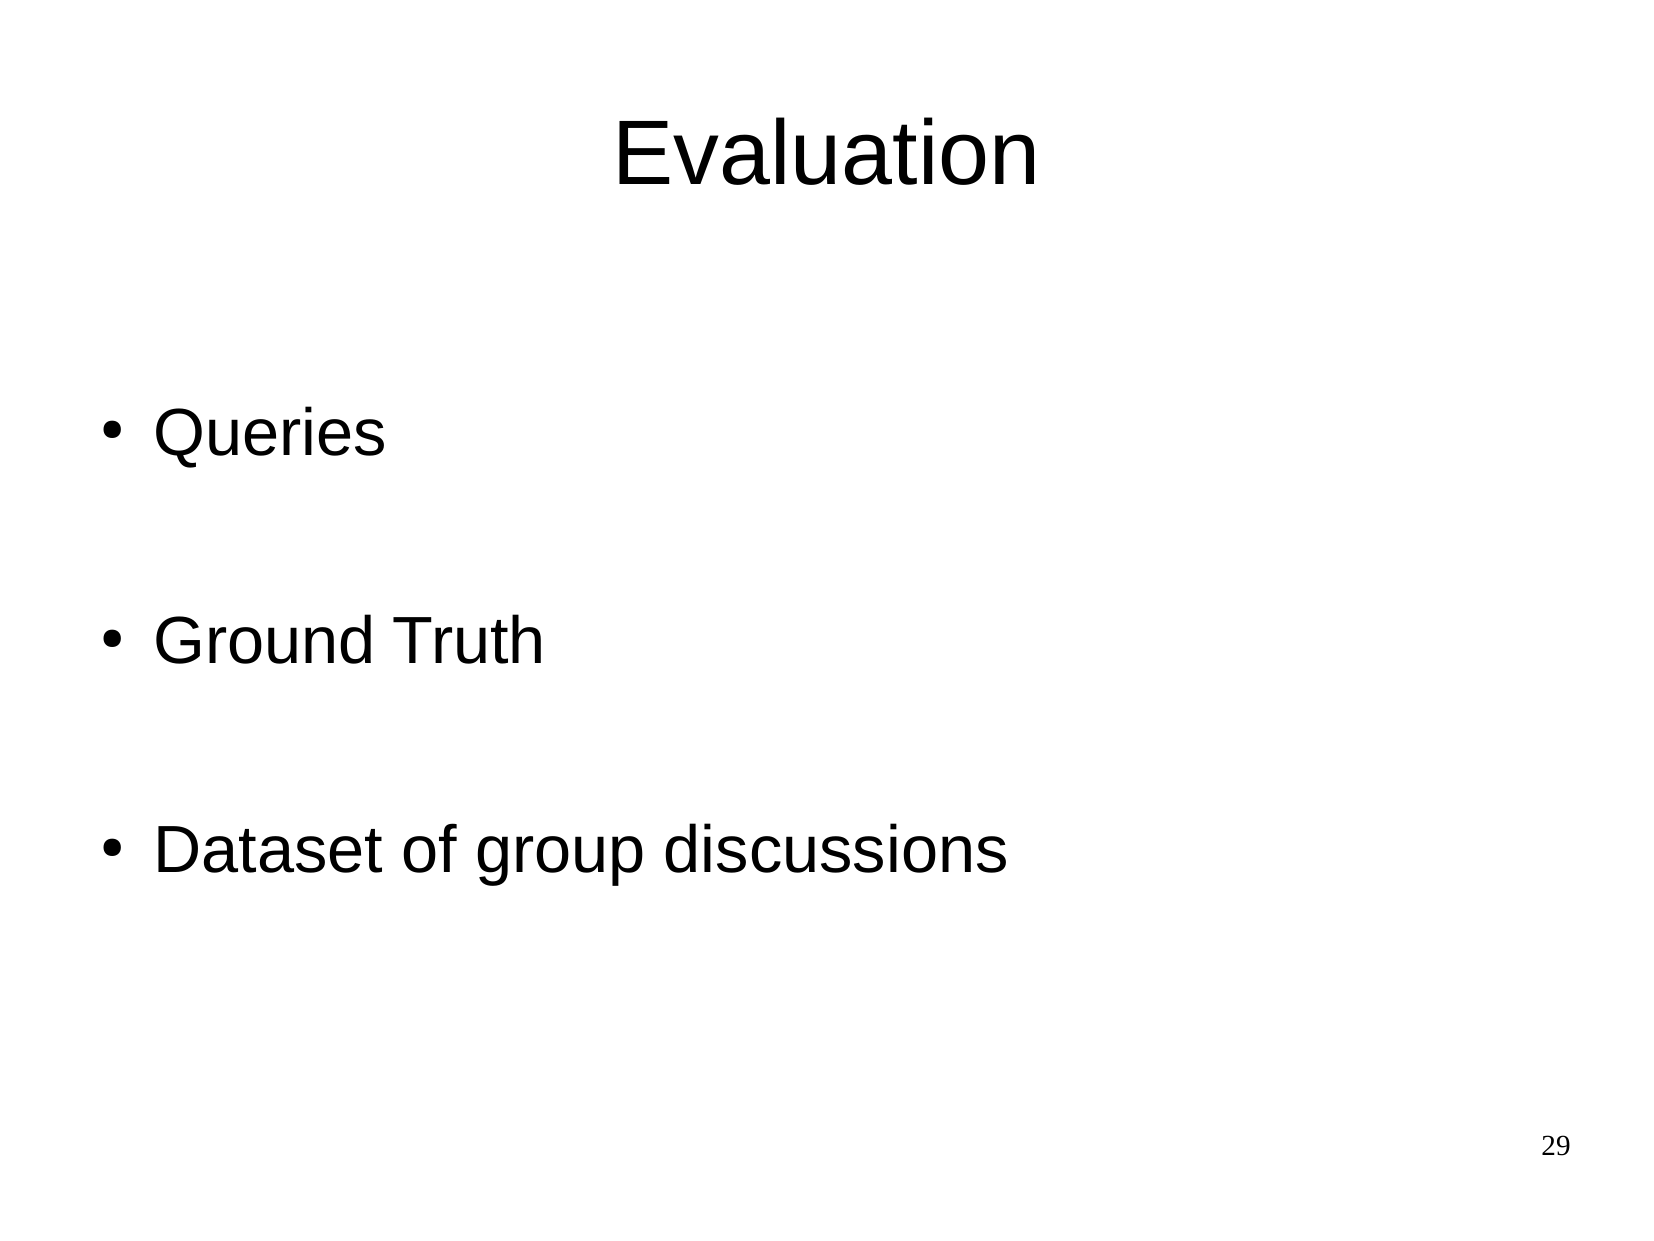

# Evaluation
Queries
Ground Truth
Dataset of group discussions
29